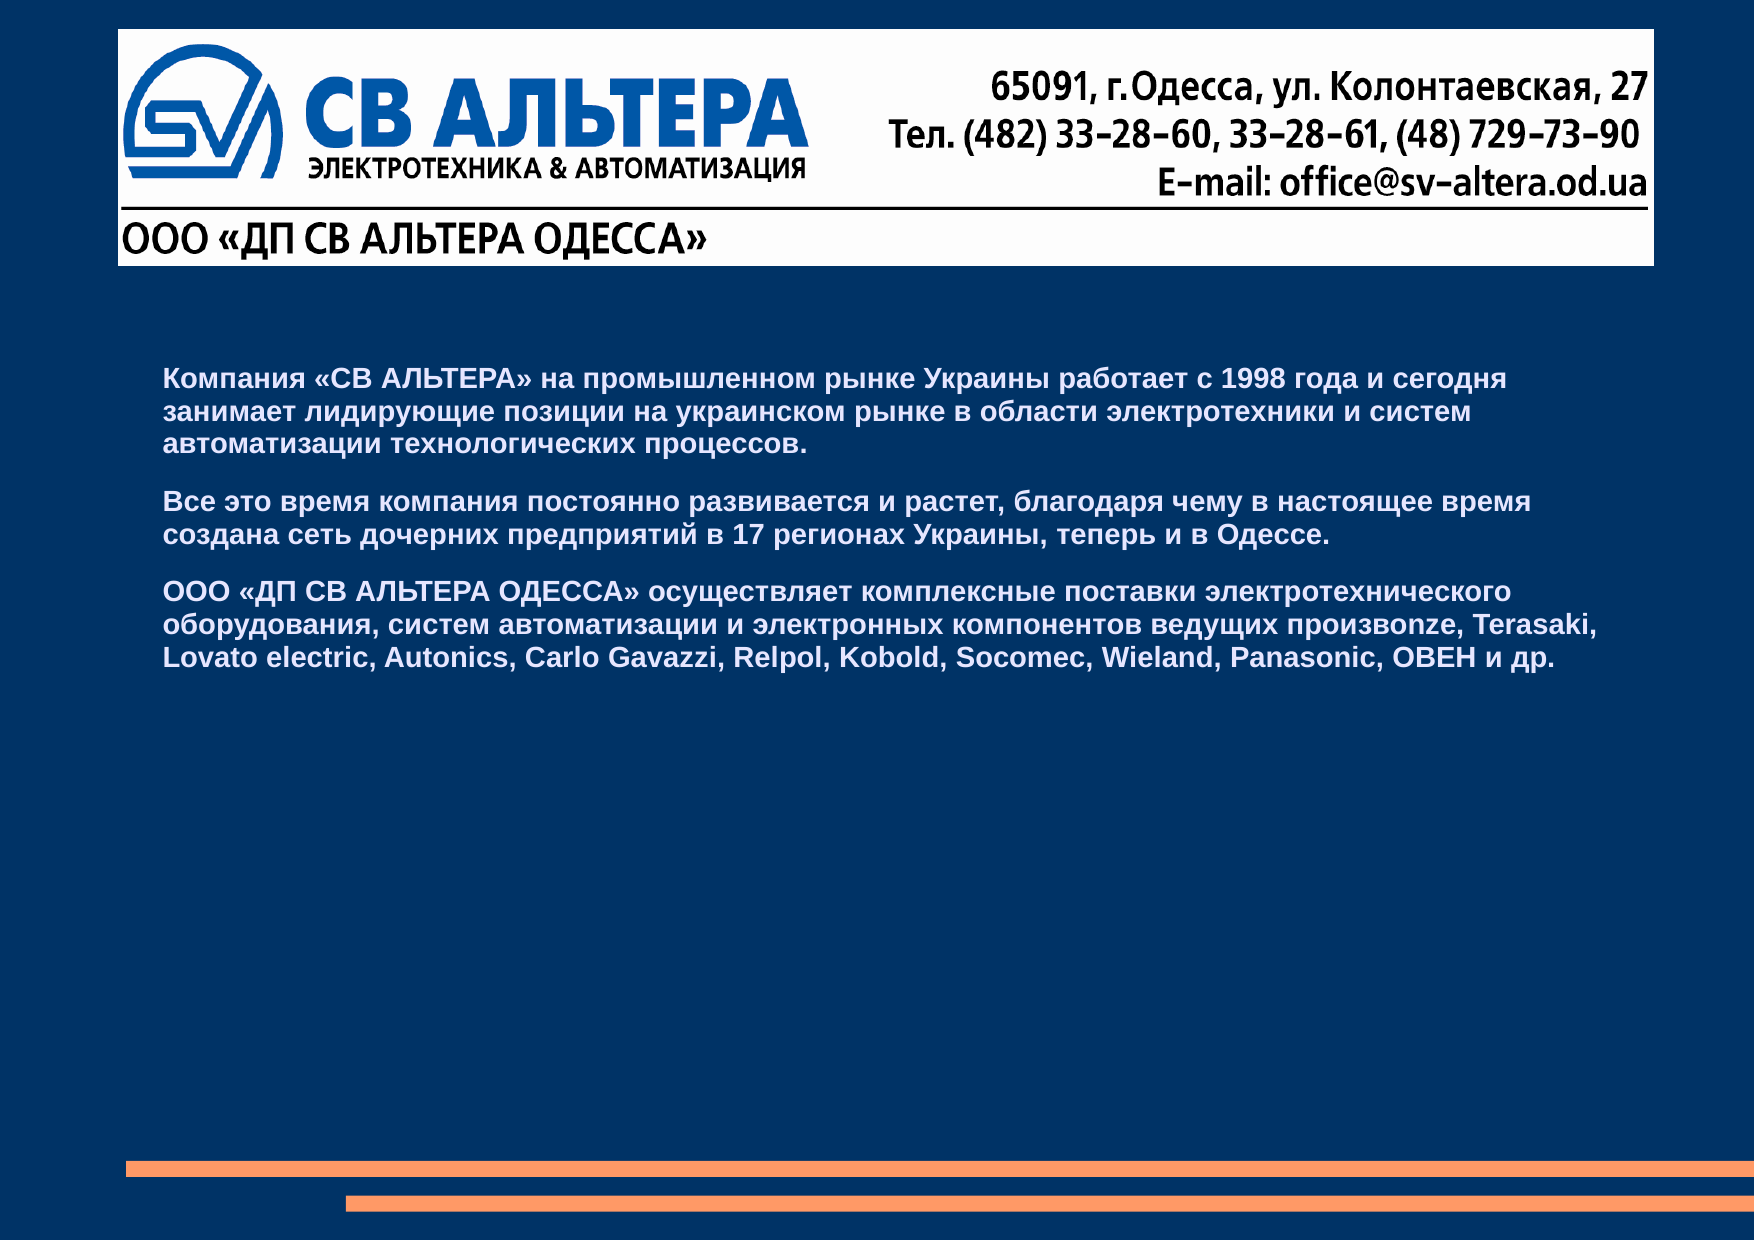

#
Компания «СВ АЛЬТЕРА» на промышленном рынке Украины работает с 1998 года и сегодня занимает лидирующие позиции на украинском рынке в области электротехники и систем автоматизации технологических процессов.
Все это время компания постоянно развивается и растет, благодаря чему в настоящее время создана сеть дочерних предприятий в 17 регионах Украины, теперь и в Одессе.
ООО «ДП СВ АЛЬТЕРА ОДЕССА» осуществляет комплексные поставки электротехнического оборудования, систем автоматизации и электронных компонентов ведущих произвоnze, Terasaki, Lovato electric, Autonics, Carlo Gavazzi, Relpol, Kobold, Socomec, Wieland, Panasonic, ОВЕН и др.